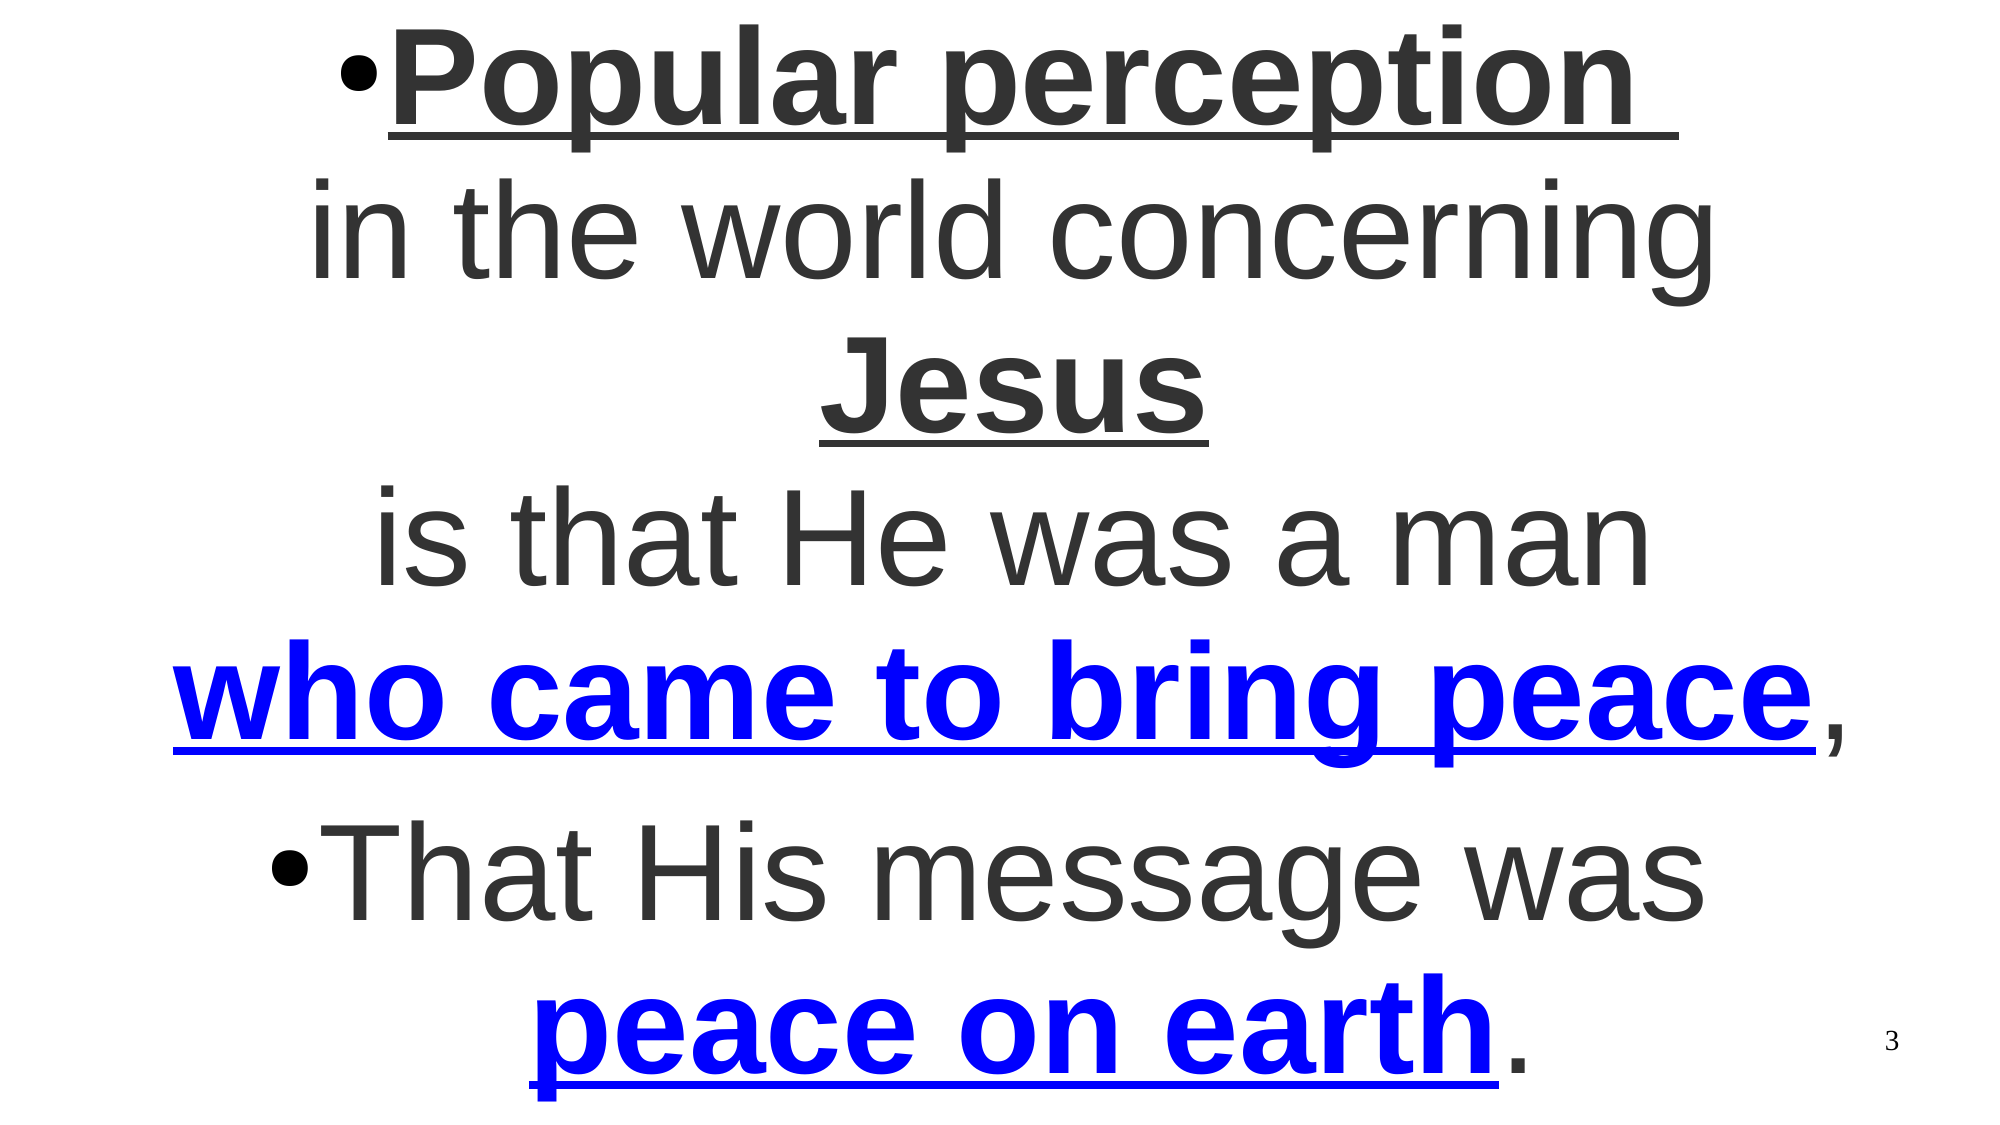

# Popular perception in the world concerning Jesus is that He was a man who came to bring peace,
That His message was
peace on earth.
3